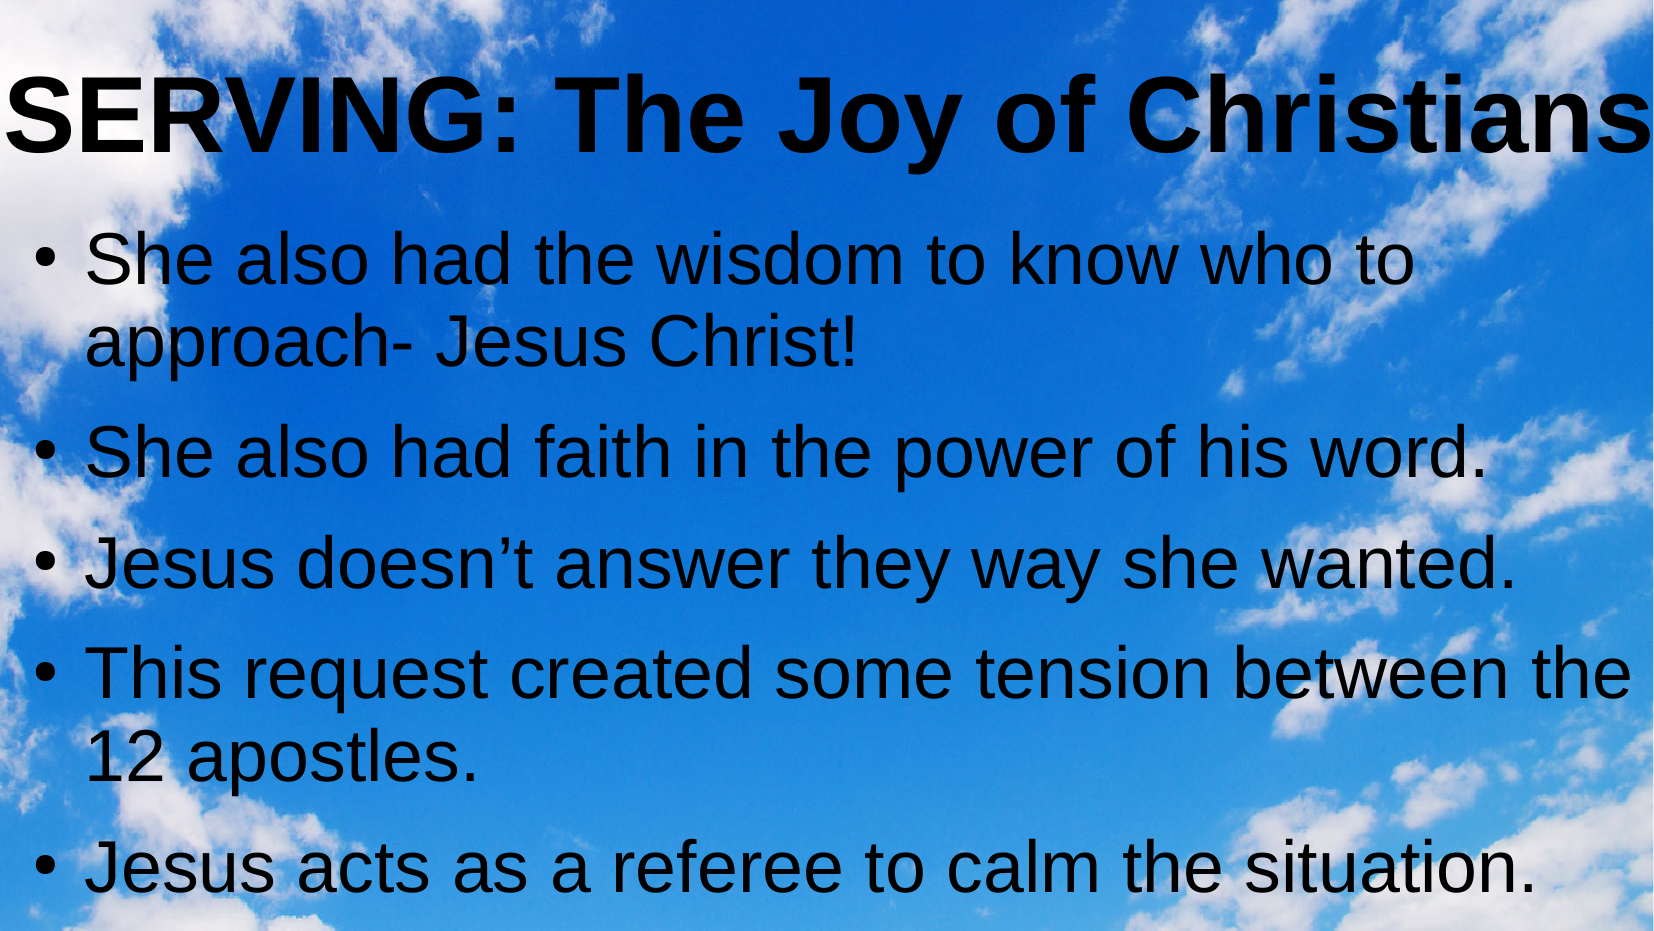

# SERVING: The Joy of Christians
She also had the wisdom to know who to approach- Jesus Christ!
She also had faith in the power of his word.
Jesus doesn’t answer they way she wanted.
This request created some tension between the 12 apostles.
Jesus acts as a referee to calm the situation.